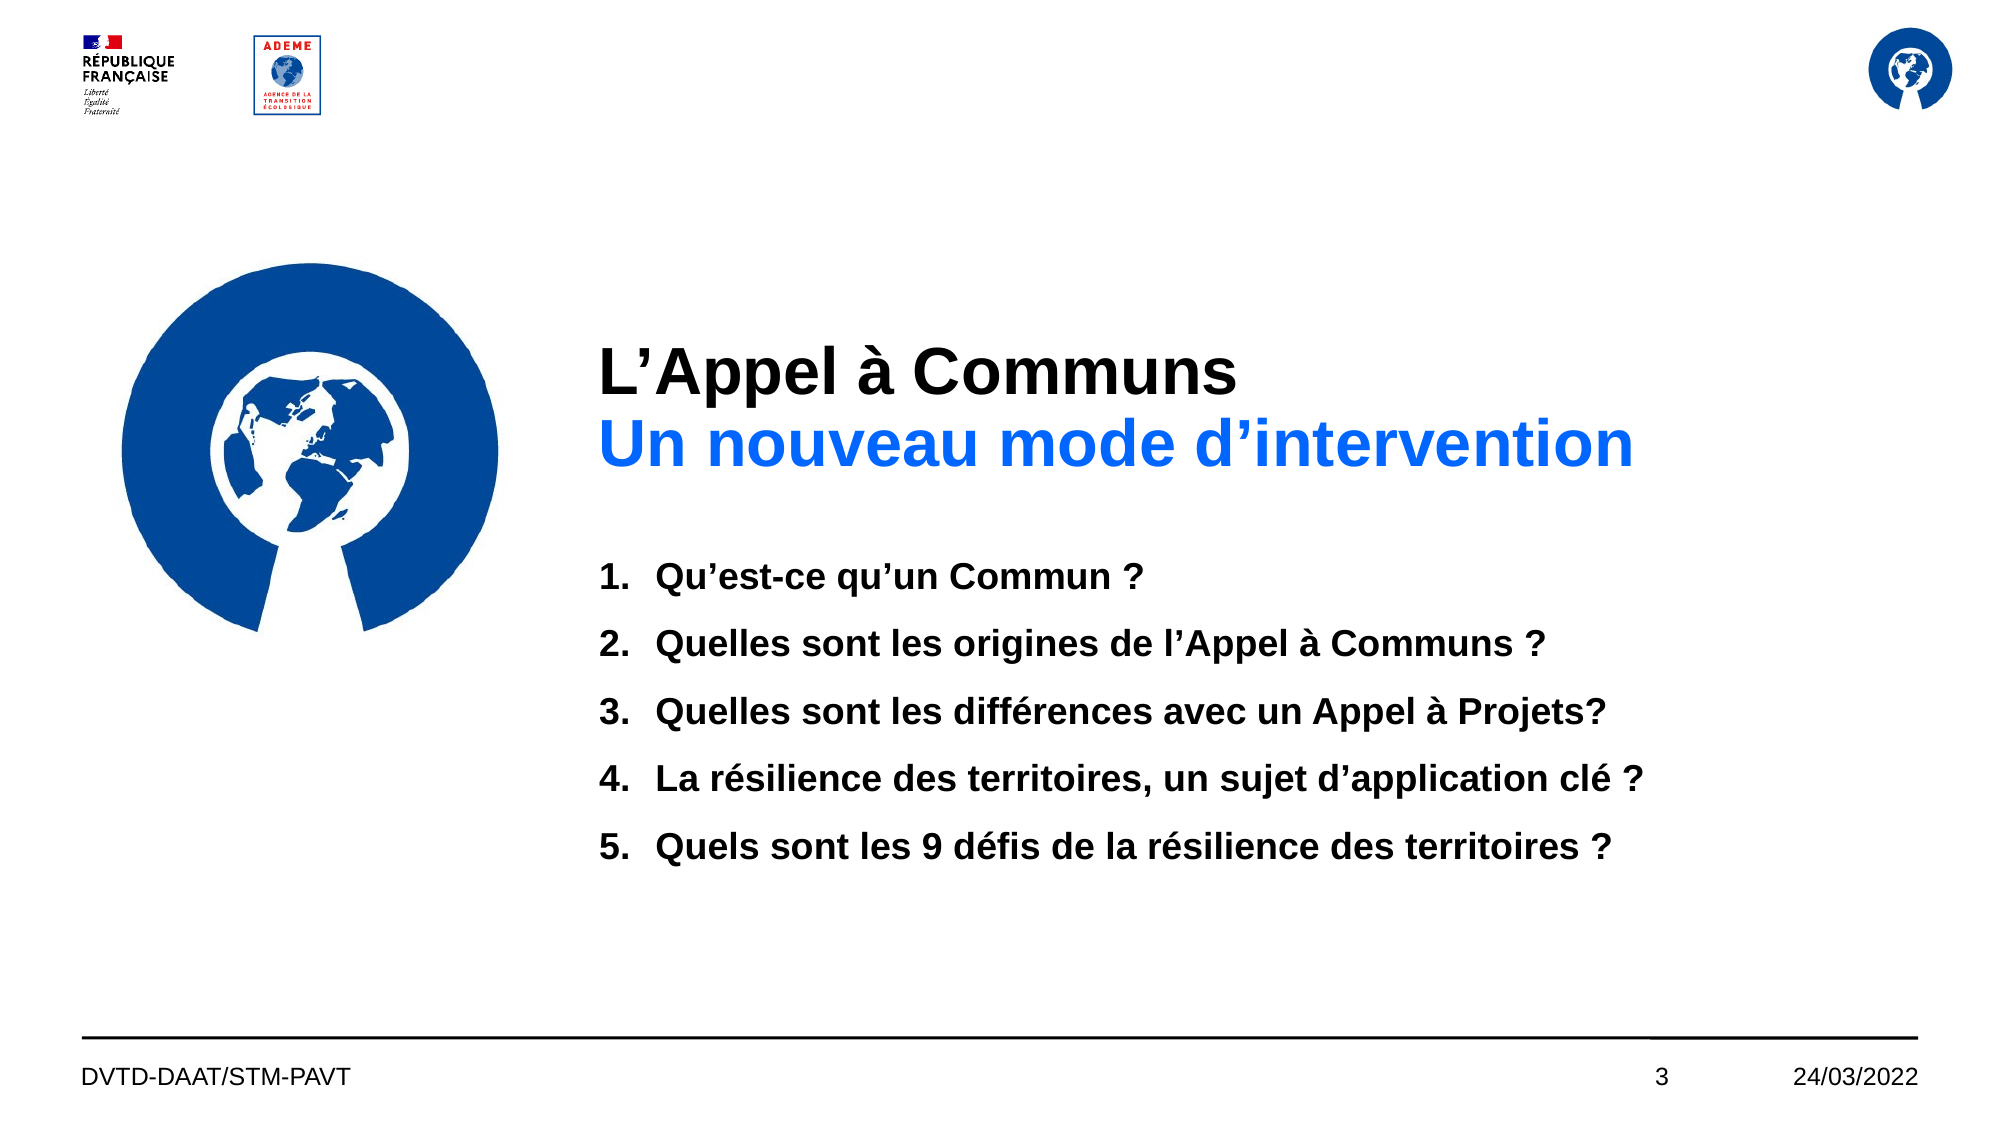

# L’Appel à Communs Un nouveau mode d’intervention
Qu’est-ce qu’un Commun ?
Quelles sont les origines de l’Appel à Communs ?
Quelles sont les différences avec un Appel à Projets?
La résilience des territoires, un sujet d’application clé ?
Quels sont les 9 défis de la résilience des territoires ?
13
8
5
DVTD-DAAT/STM-PAVT
24/03/2022